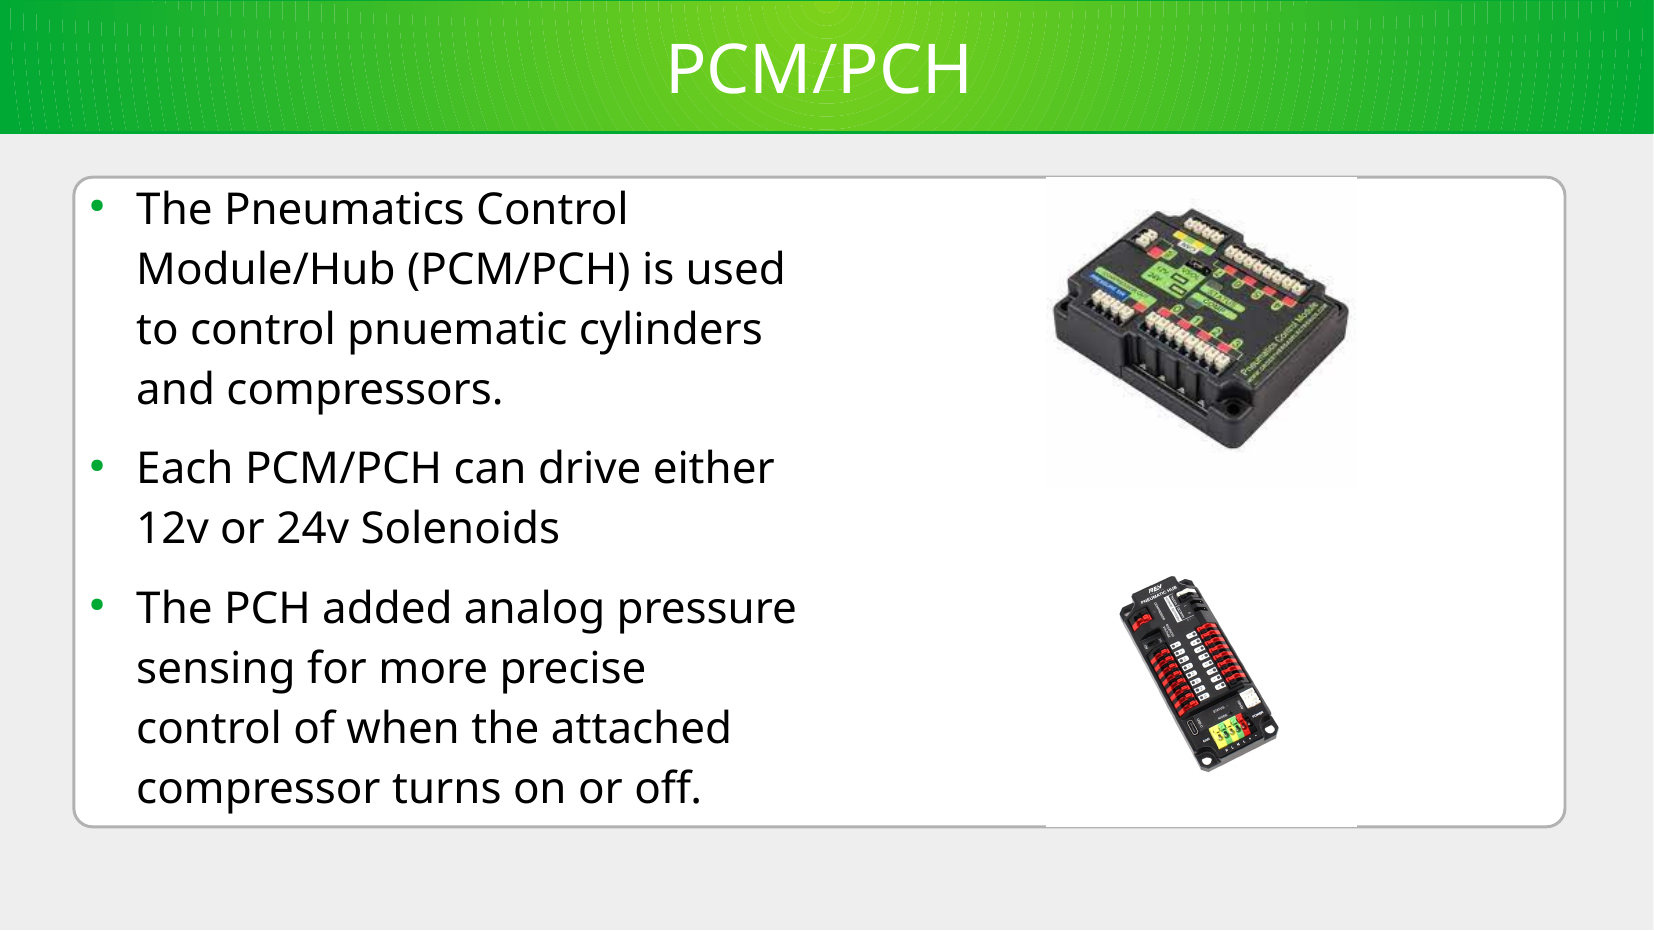

# PCM/PCH
The Pneumatics Control Module/Hub (PCM/PCH) is used to control pnuematic cylinders and compressors.
Each PCM/PCH can drive either 12v or 24v Solenoids
The PCH added analog pressure sensing for more precise control of when the attached compressor turns on or off.